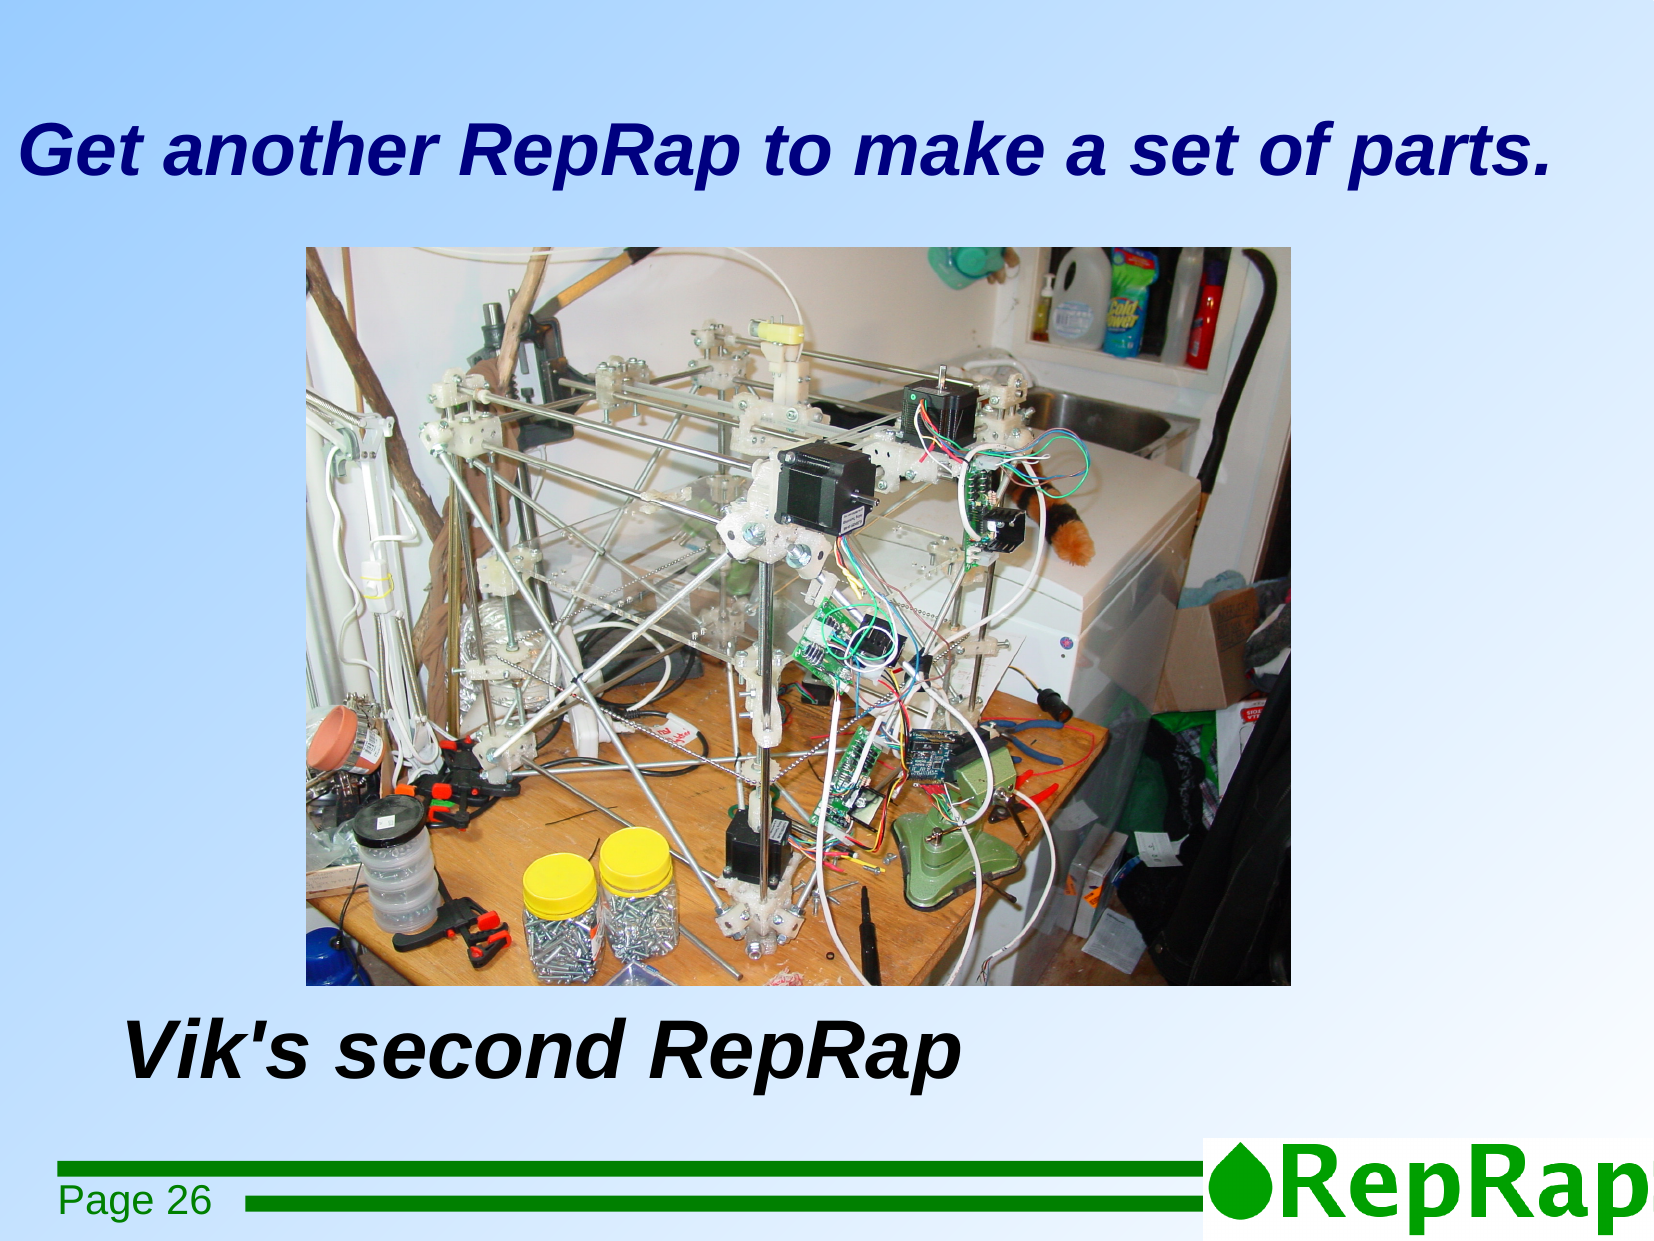

# Get another RepRap to make a set of parts.
Vik's second RepRap